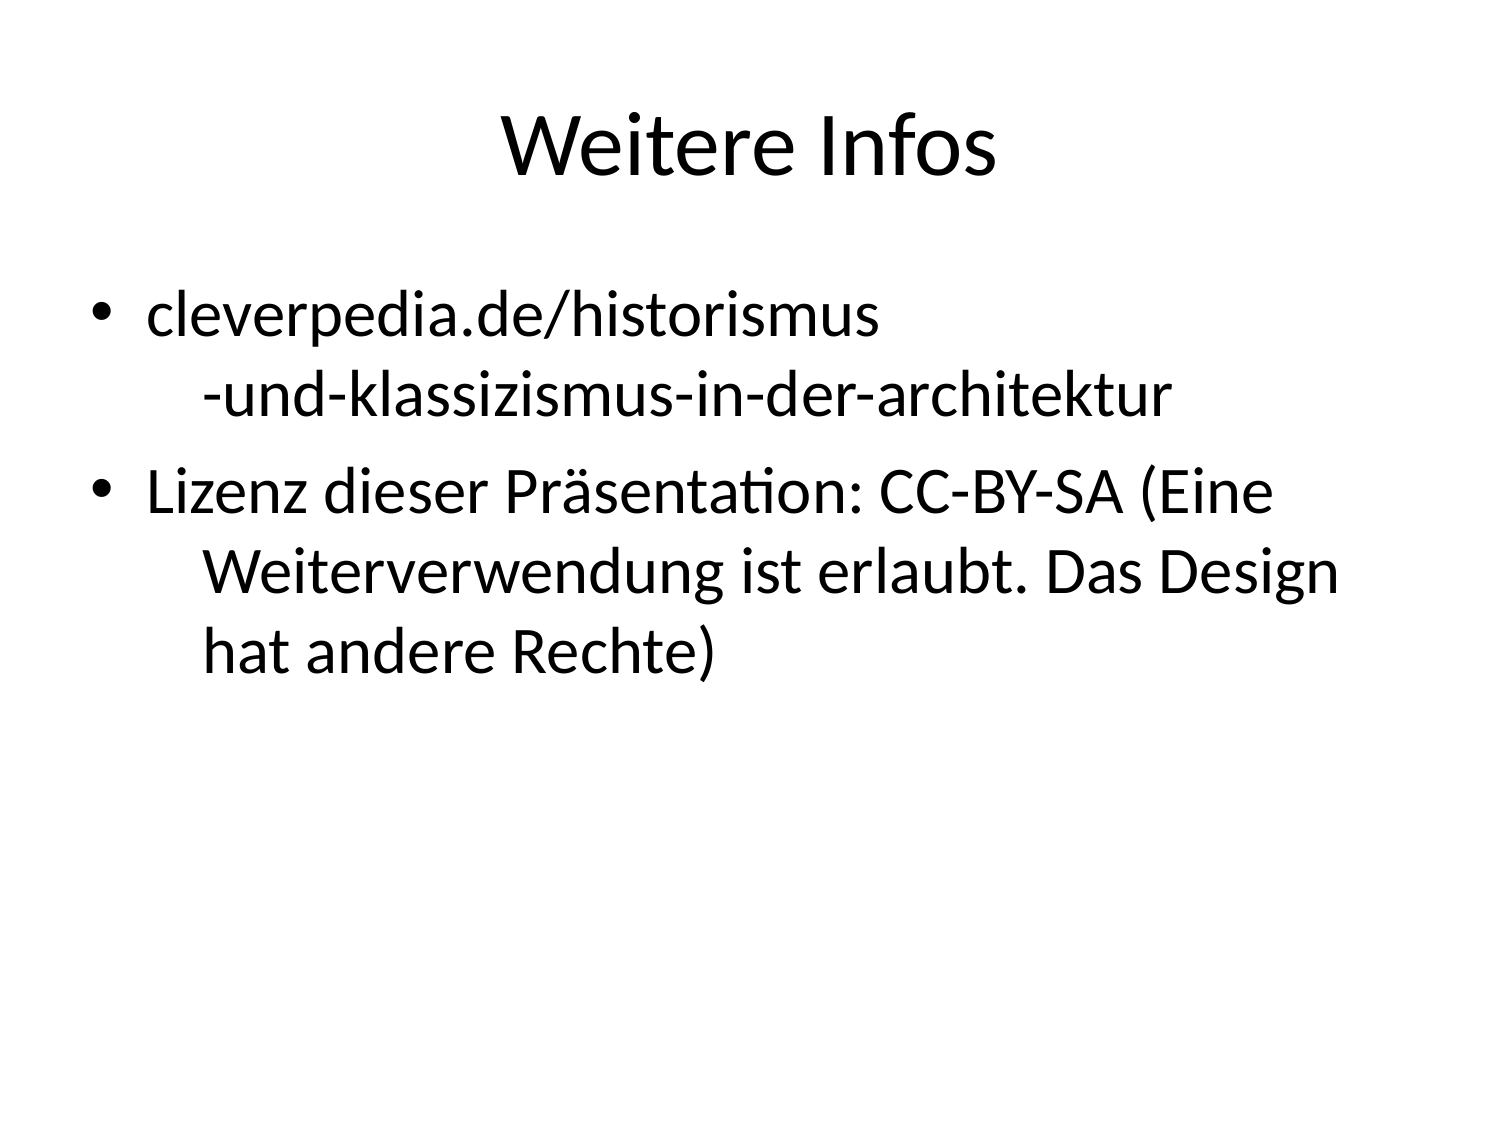

# Weitere Infos
cleverpedia.de/historismus-und-klassizismus-in-der-architektur
Lizenz dieser Präsentation: CC-BY-SA (Eine Weiterverwendung ist erlaubt. Das Design hat andere Rechte)